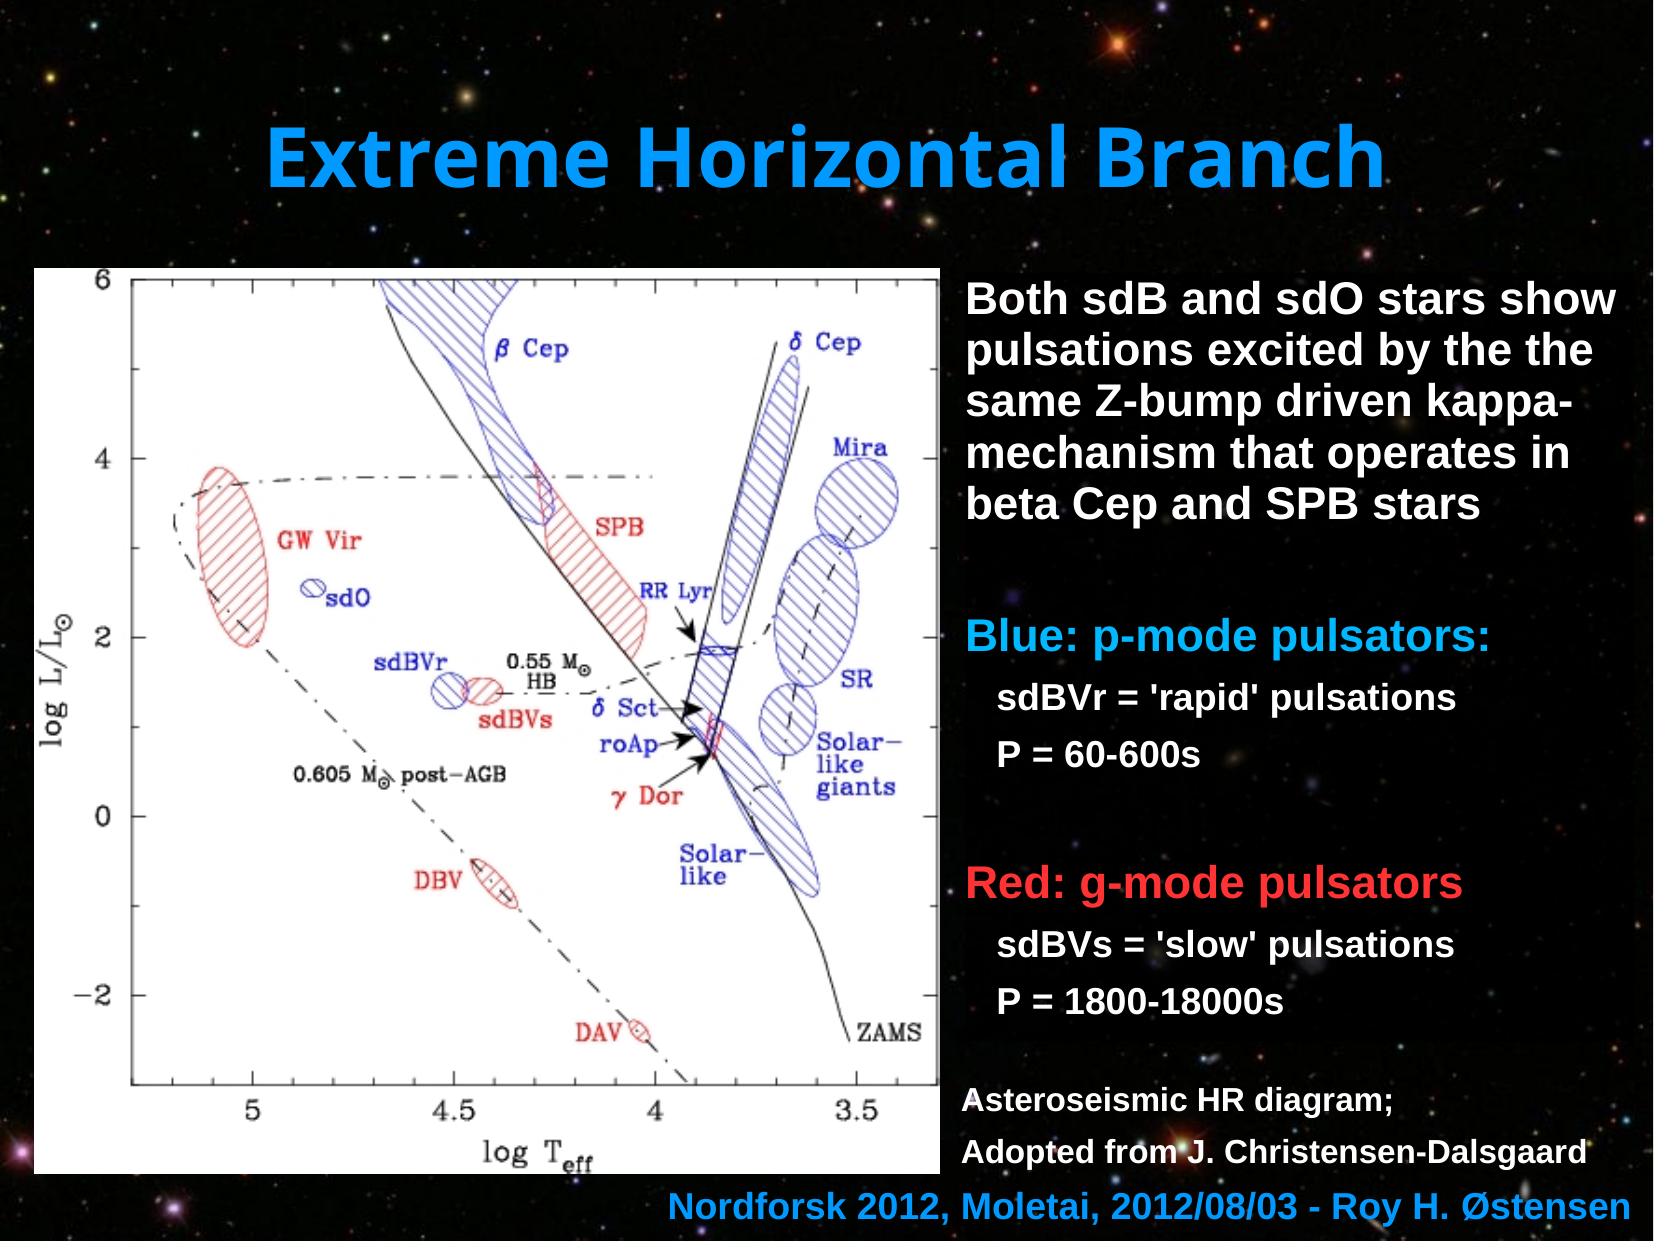

# Extreme Horizontal Branch
Both sdB and sdO stars show pulsations excited by the the same Z-bump driven kappa-mechanism that operates in beta Cep and SPB stars
Blue: p-mode pulsators:
 sdBVr = 'rapid' pulsations
 P = 60-600s
Red: g-mode pulsators
 sdBVs = 'slow' pulsations
 P = 1800-18000s
Asteroseismic HR diagram;
Adopted from J. Christensen-Dalsgaard